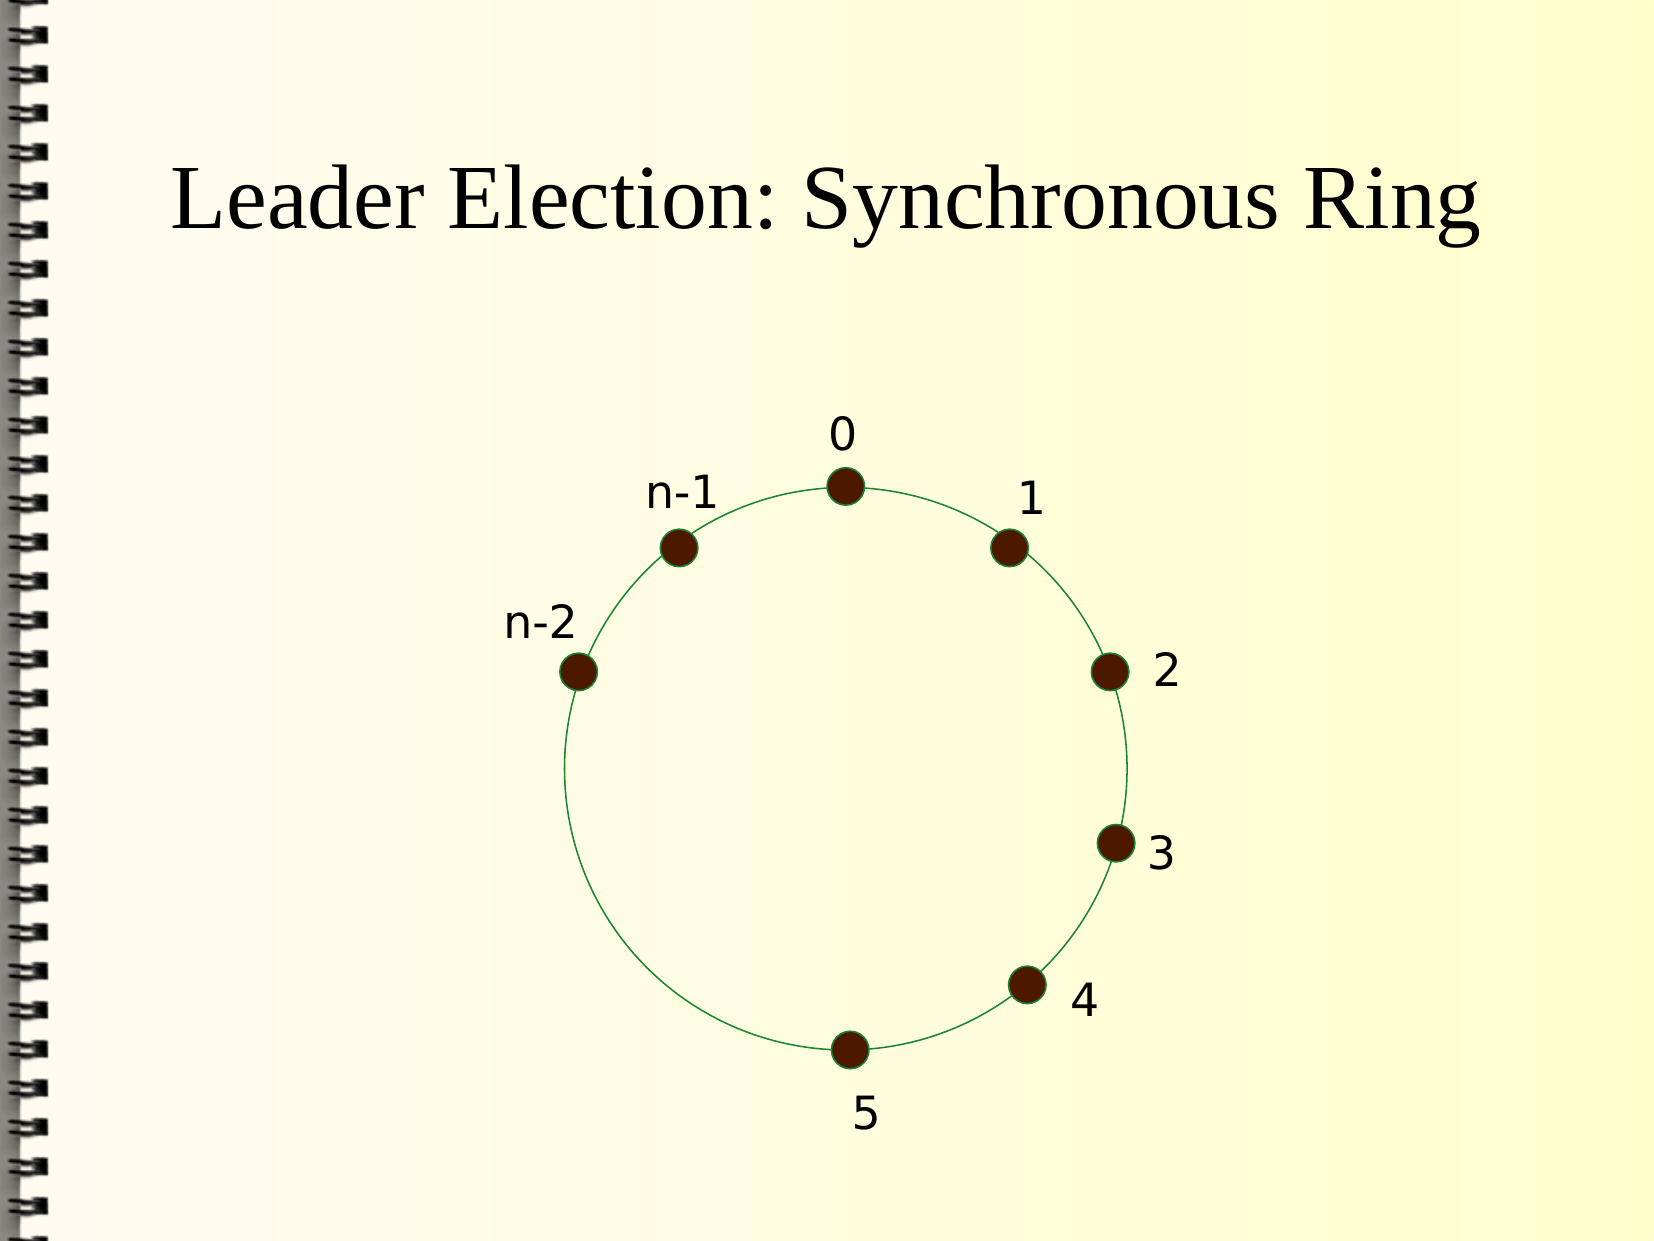

Leader Election: Synchronous Ring
0
n-1
1
n-2
2
3
4
5